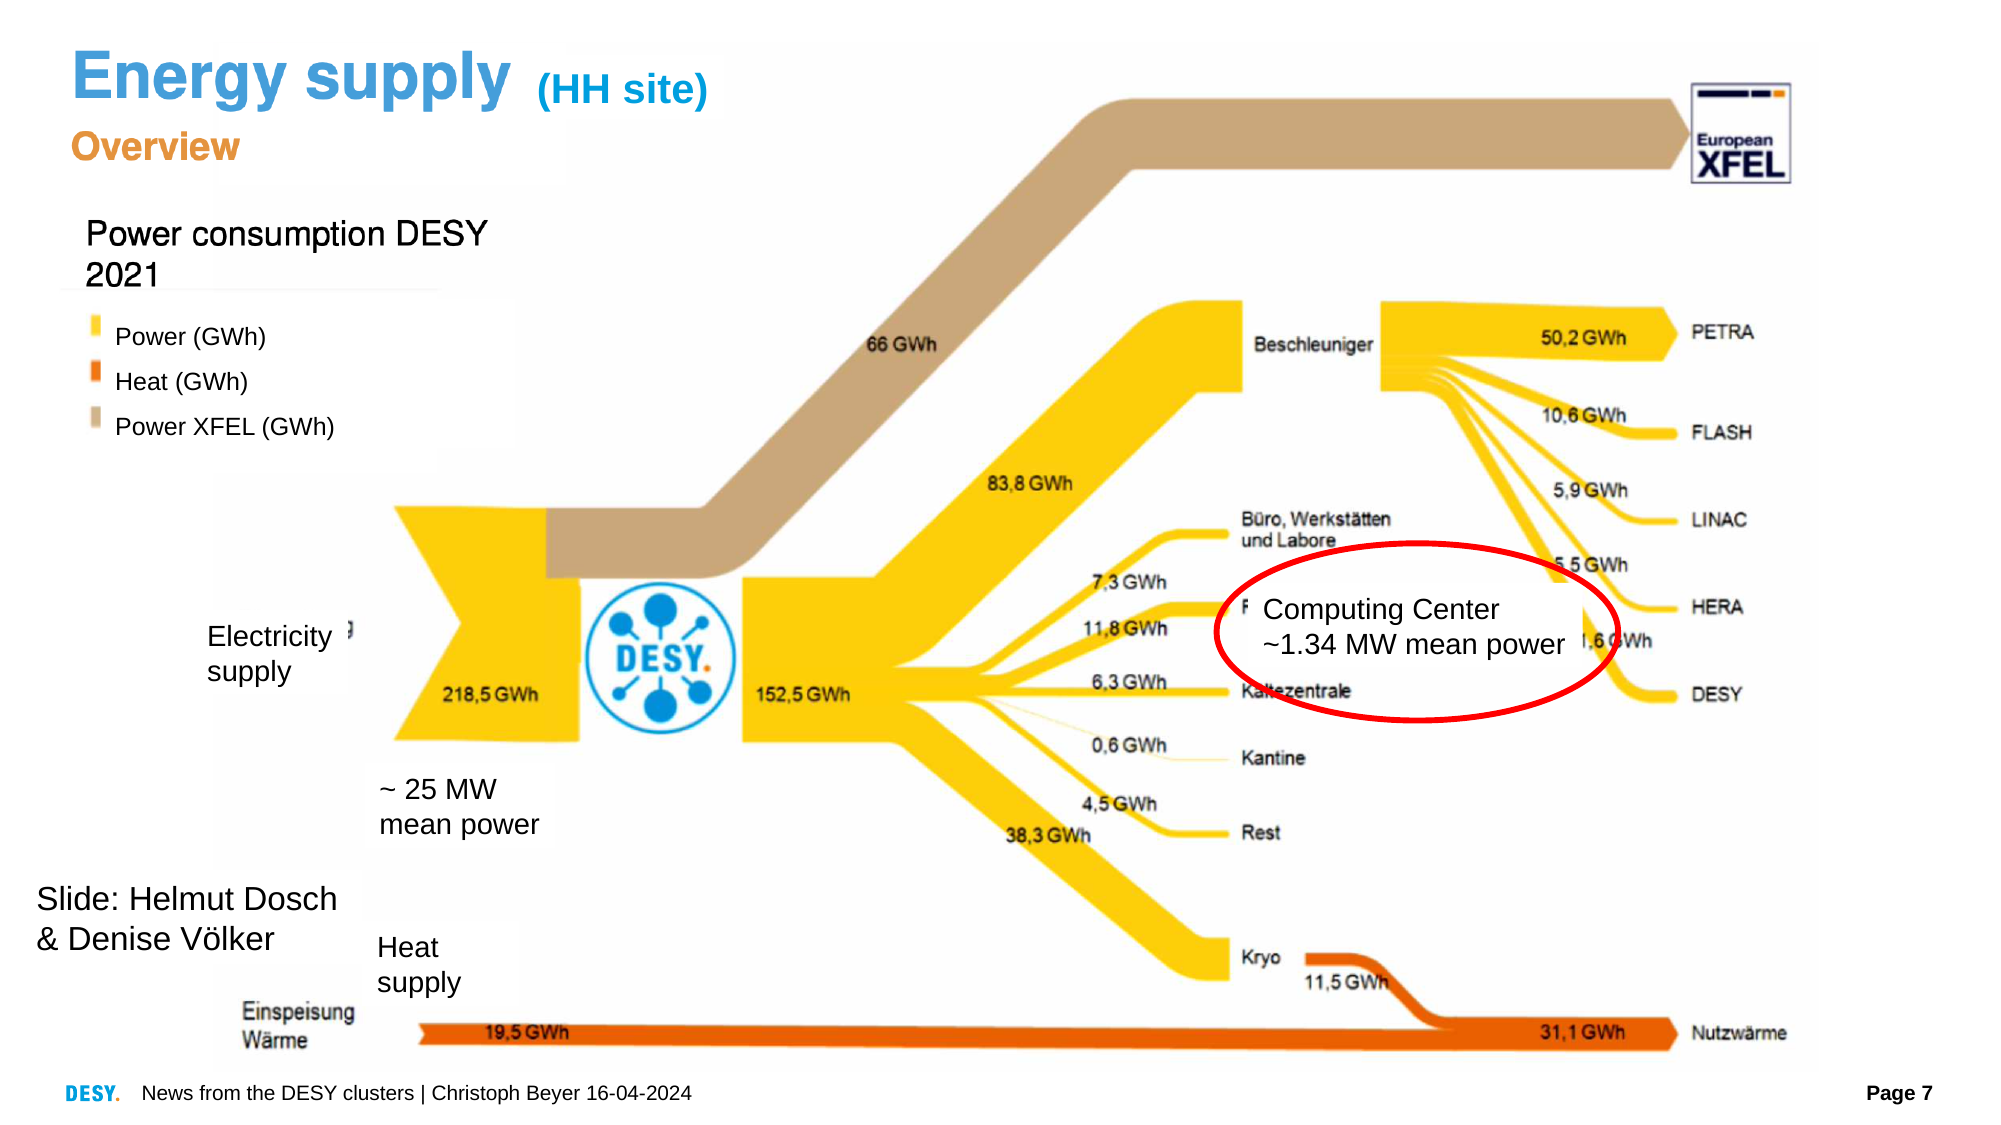

(HH site)
Power (GWh)
Heat (GWh)
Power XFEL (GWh)
Computing Center
~1.34 MW mean power
Electricity
supply
~ 25 MW
mean power
Slide: Helmut Dosch
& Denise Völker
Heat
supply
News from the DESY clusters | Christoph Beyer 16-04-2024